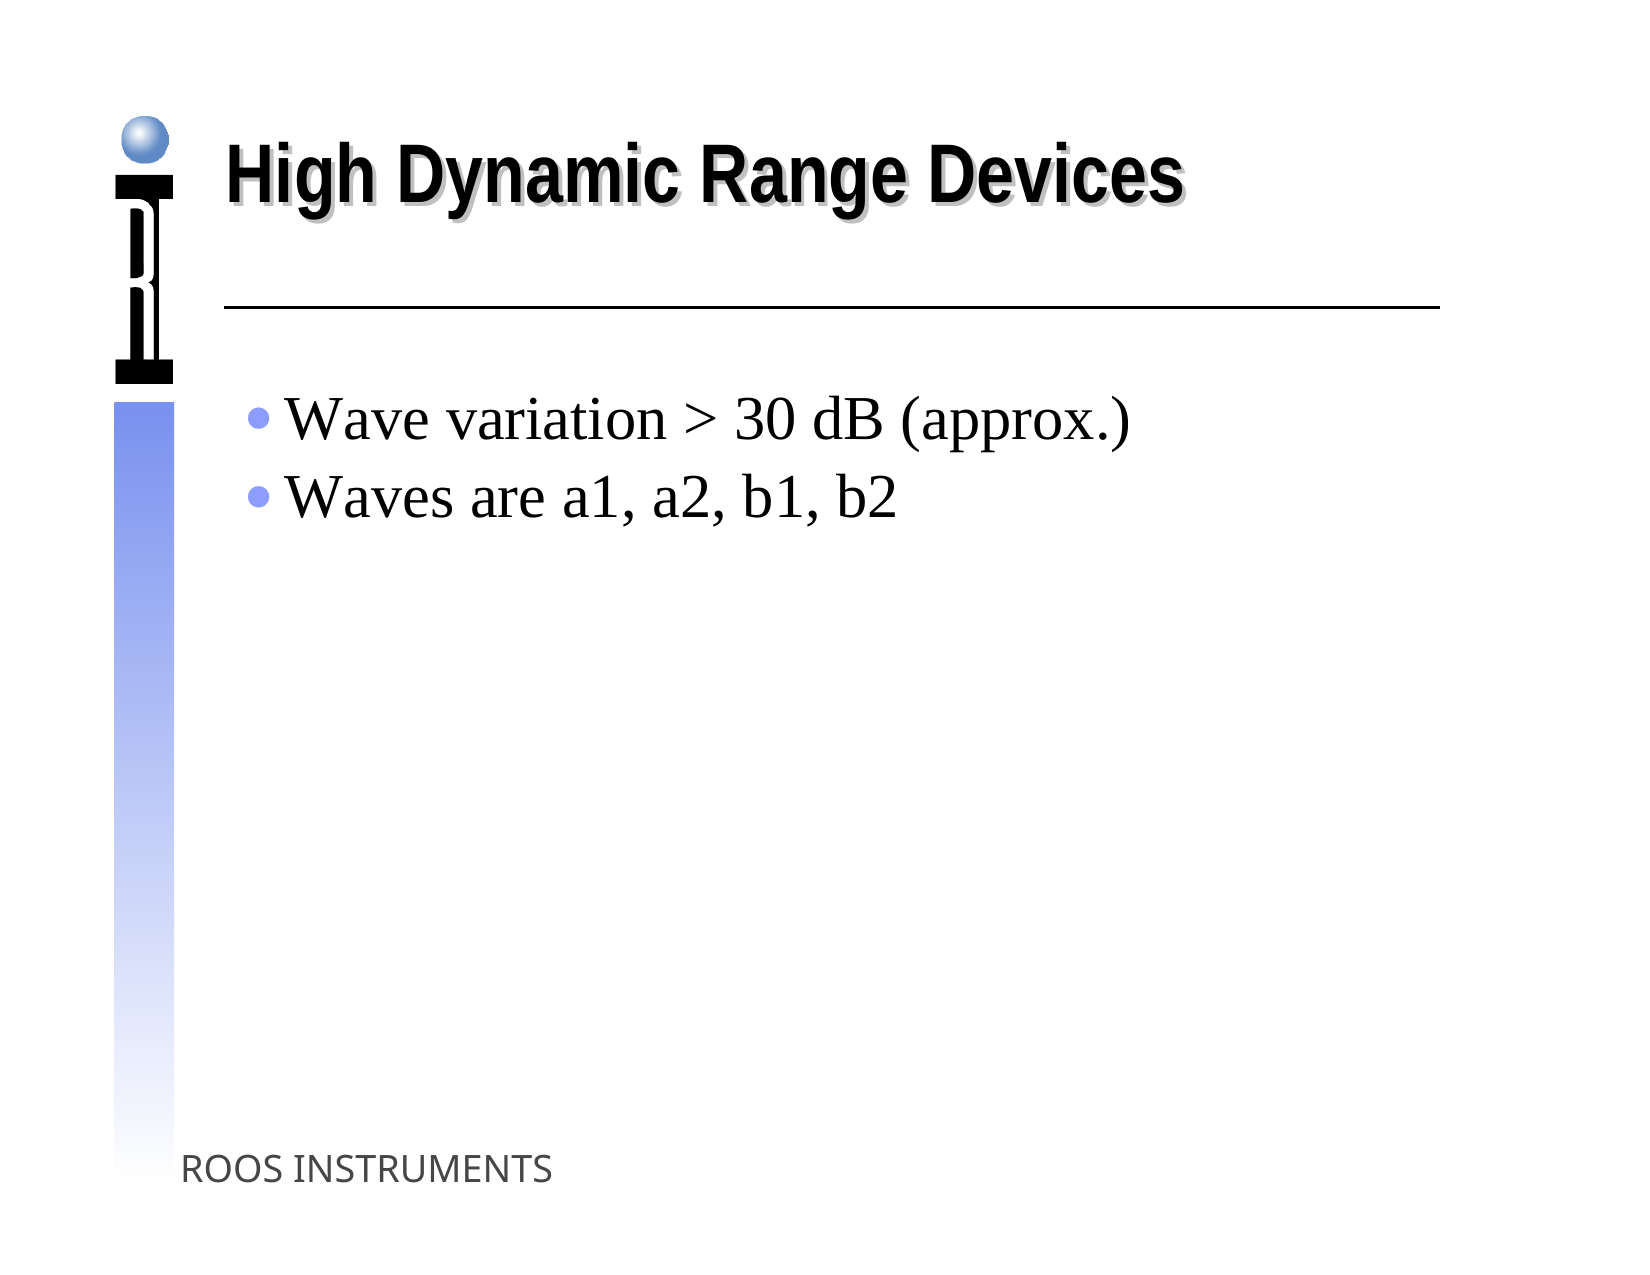

High Dynamic Range Devices
Wave variation > 30 dB (approx.)
Waves are a1, a2, b1, b2